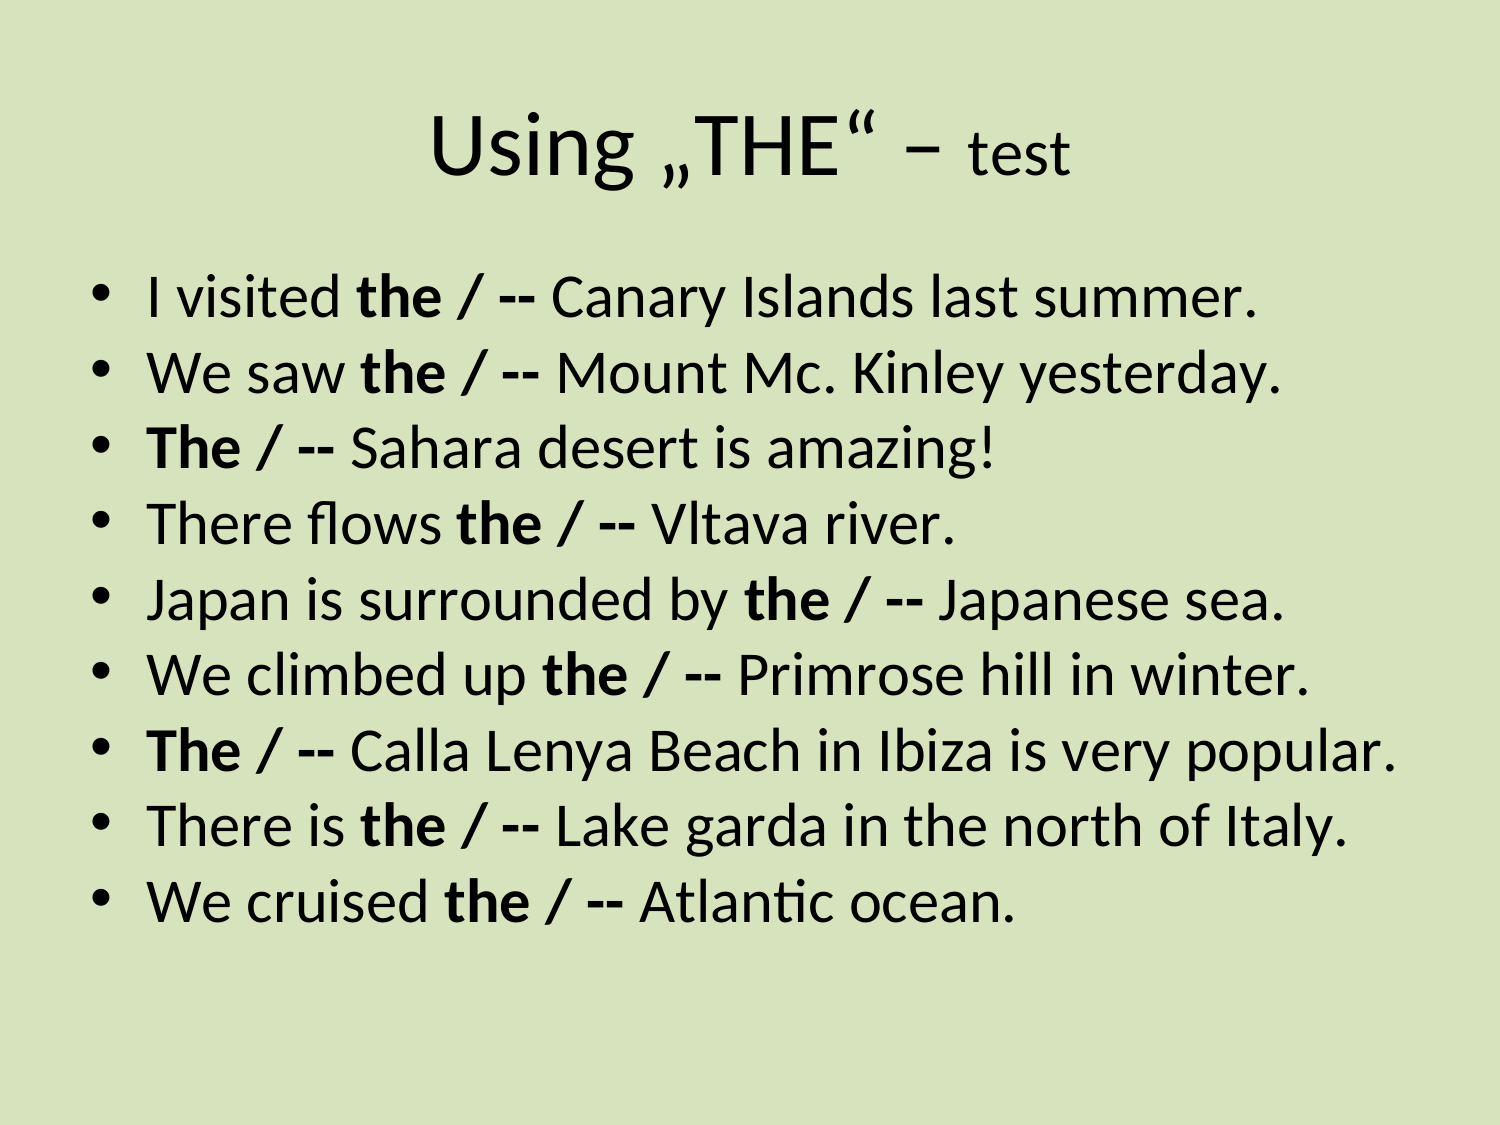

# Using „THE“ – test
I visited the / -- Canary Islands last summer.
We saw the / -- Mount Mc. Kinley yesterday.
The / -- Sahara desert is amazing!
There flows the / -- Vltava river.
Japan is surrounded by the / -- Japanese sea.
We climbed up the / -- Primrose hill in winter.
The / -- Calla Lenya Beach in Ibiza is very popular.
There is the / -- Lake garda in the north of Italy.
We cruised the / -- Atlantic ocean.